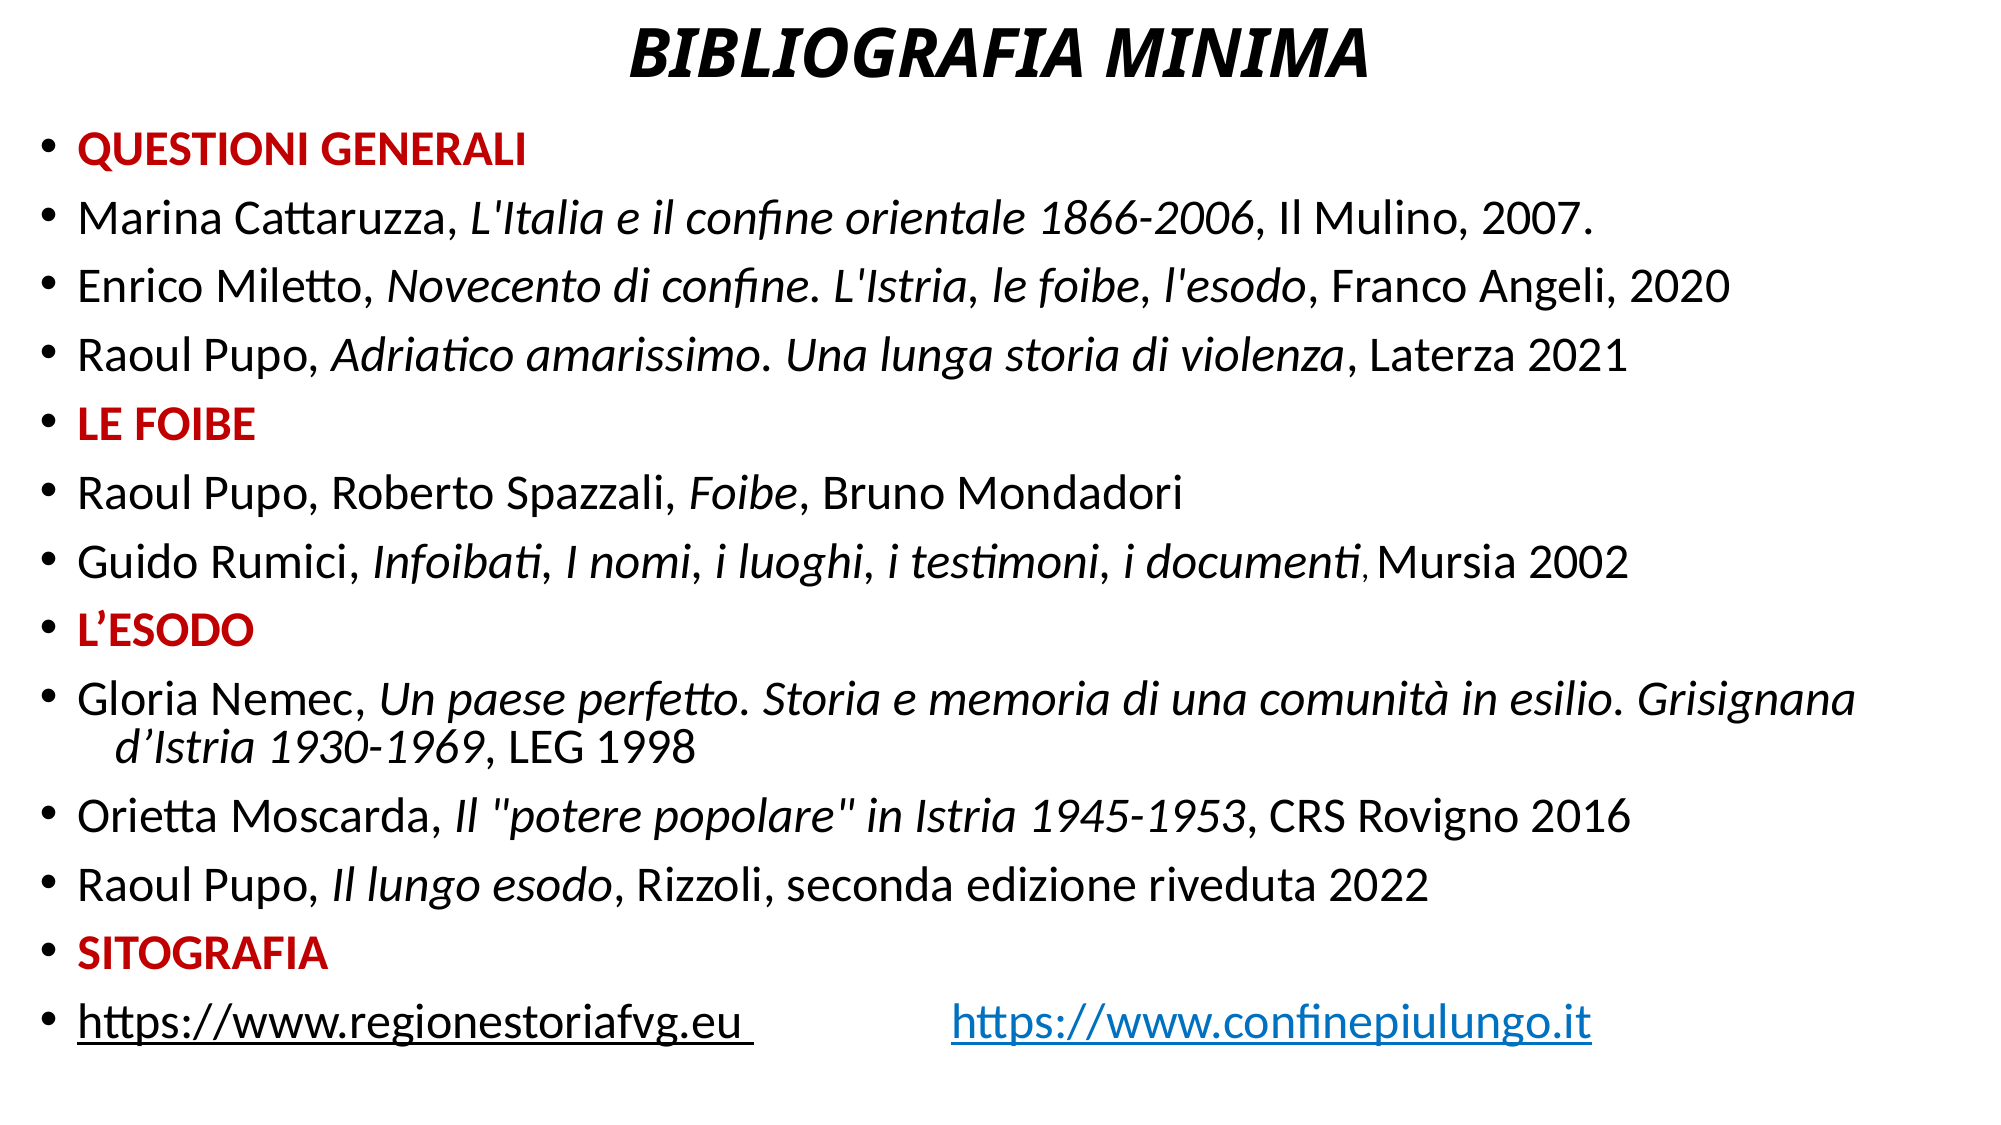

# BIBLIOGRAFIA MINIMA
QUESTIONI GENERALI
Marina Cattaruzza, L'Italia e il confine orientale 1866-2006, Il Mulino, 2007.
Enrico Miletto, Novecento di confine. L'Istria, le foibe, l'esodo, Franco Angeli, 2020
Raoul Pupo, Adriatico amarissimo. Una lunga storia di violenza, Laterza 2021
LE FOIBE
Raoul Pupo, Roberto Spazzali, Foibe, Bruno Mondadori
Guido Rumici, Infoibati, I nomi, i luoghi, i testimoni, i documenti, Mursia 2002
L’ESODO
Gloria Nemec, Un paese perfetto. Storia e memoria di una comunità in esilio. Grisignana d’Istria 1930-1969, LEG 1998
Orietta Moscarda, Il "potere popolare" in Istria 1945-1953, CRS Rovigno 2016
Raoul Pupo, Il lungo esodo, Rizzoli, seconda edizione riveduta 2022
SITOGRAFIA
https://www.regionestoriafvg.eu 			 https://www.confinepiulungo.it